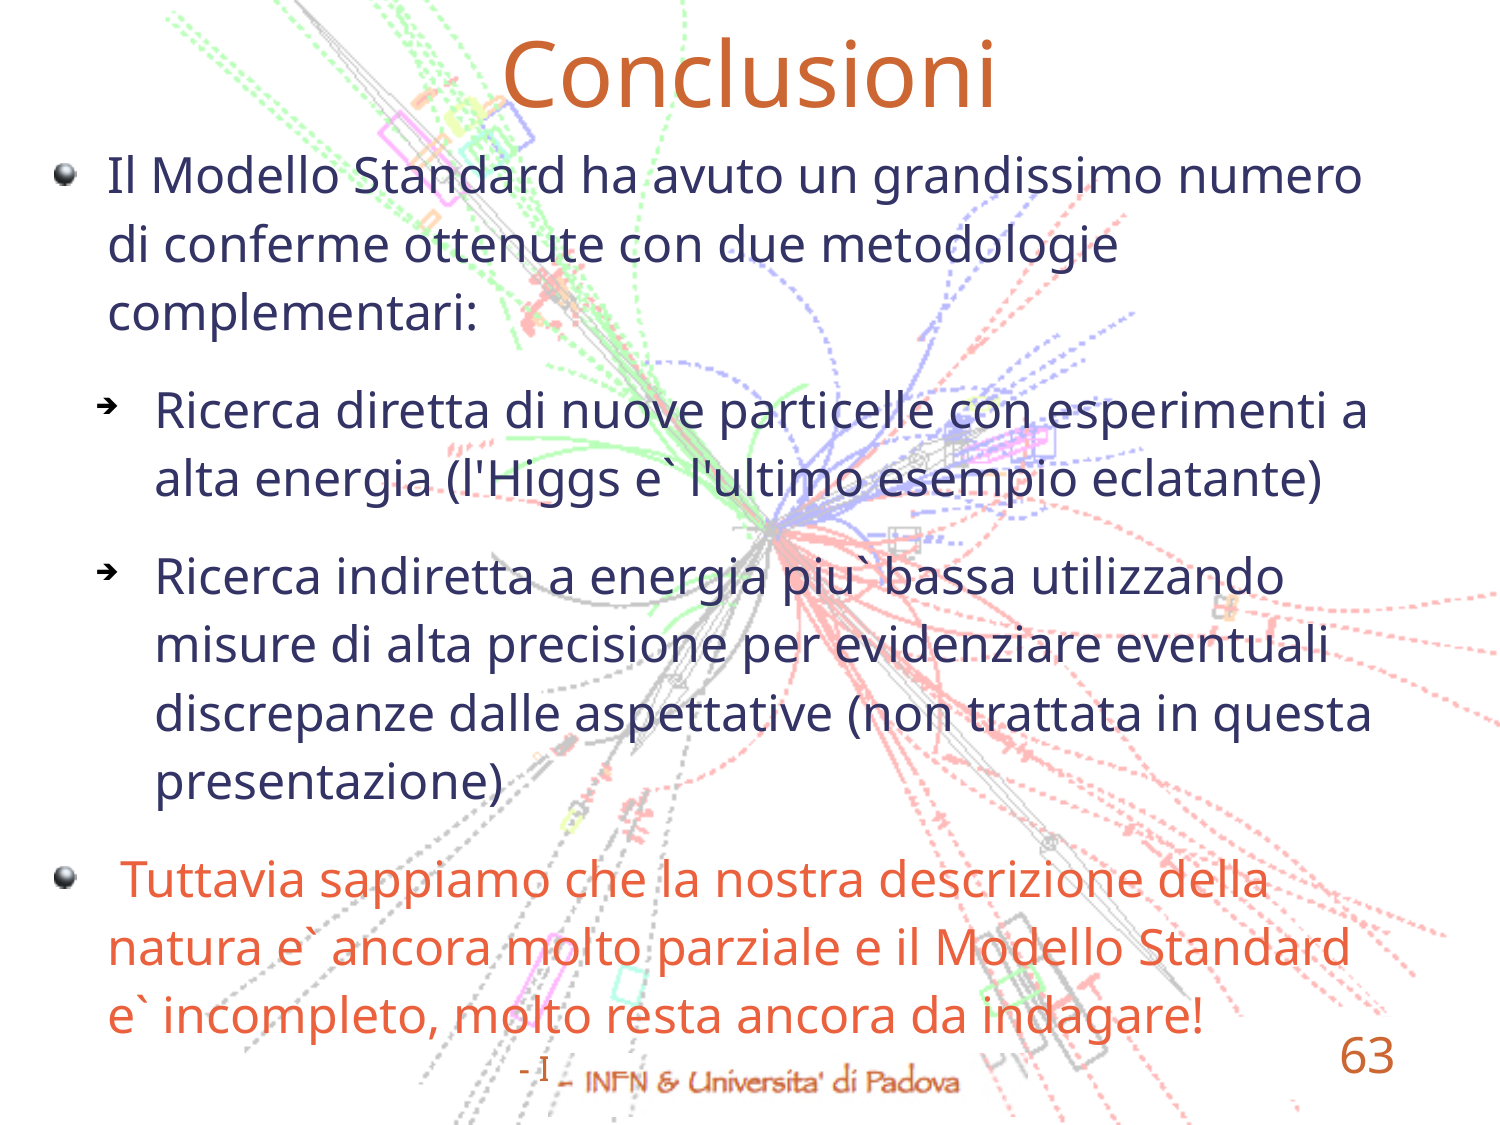

Conclusioni
# Il Modello Standard ha avuto un grandissimo numero di conferme ottenute con due metodologie complementari:
Ricerca diretta di nuove particelle con esperimenti a alta energia (l'Higgs e` l'ultimo esempio eclatante)
Ricerca indiretta a energia piu` bassa utilizzando misure di alta precisione per evidenziare eventuali discrepanze dalle aspettative (non trattata in questa presentazione)
 Tuttavia sappiamo che la nostra descrizione della natura e` ancora molto parziale e il Modello Standard e` incompleto, molto resta ancora da indagare!
63